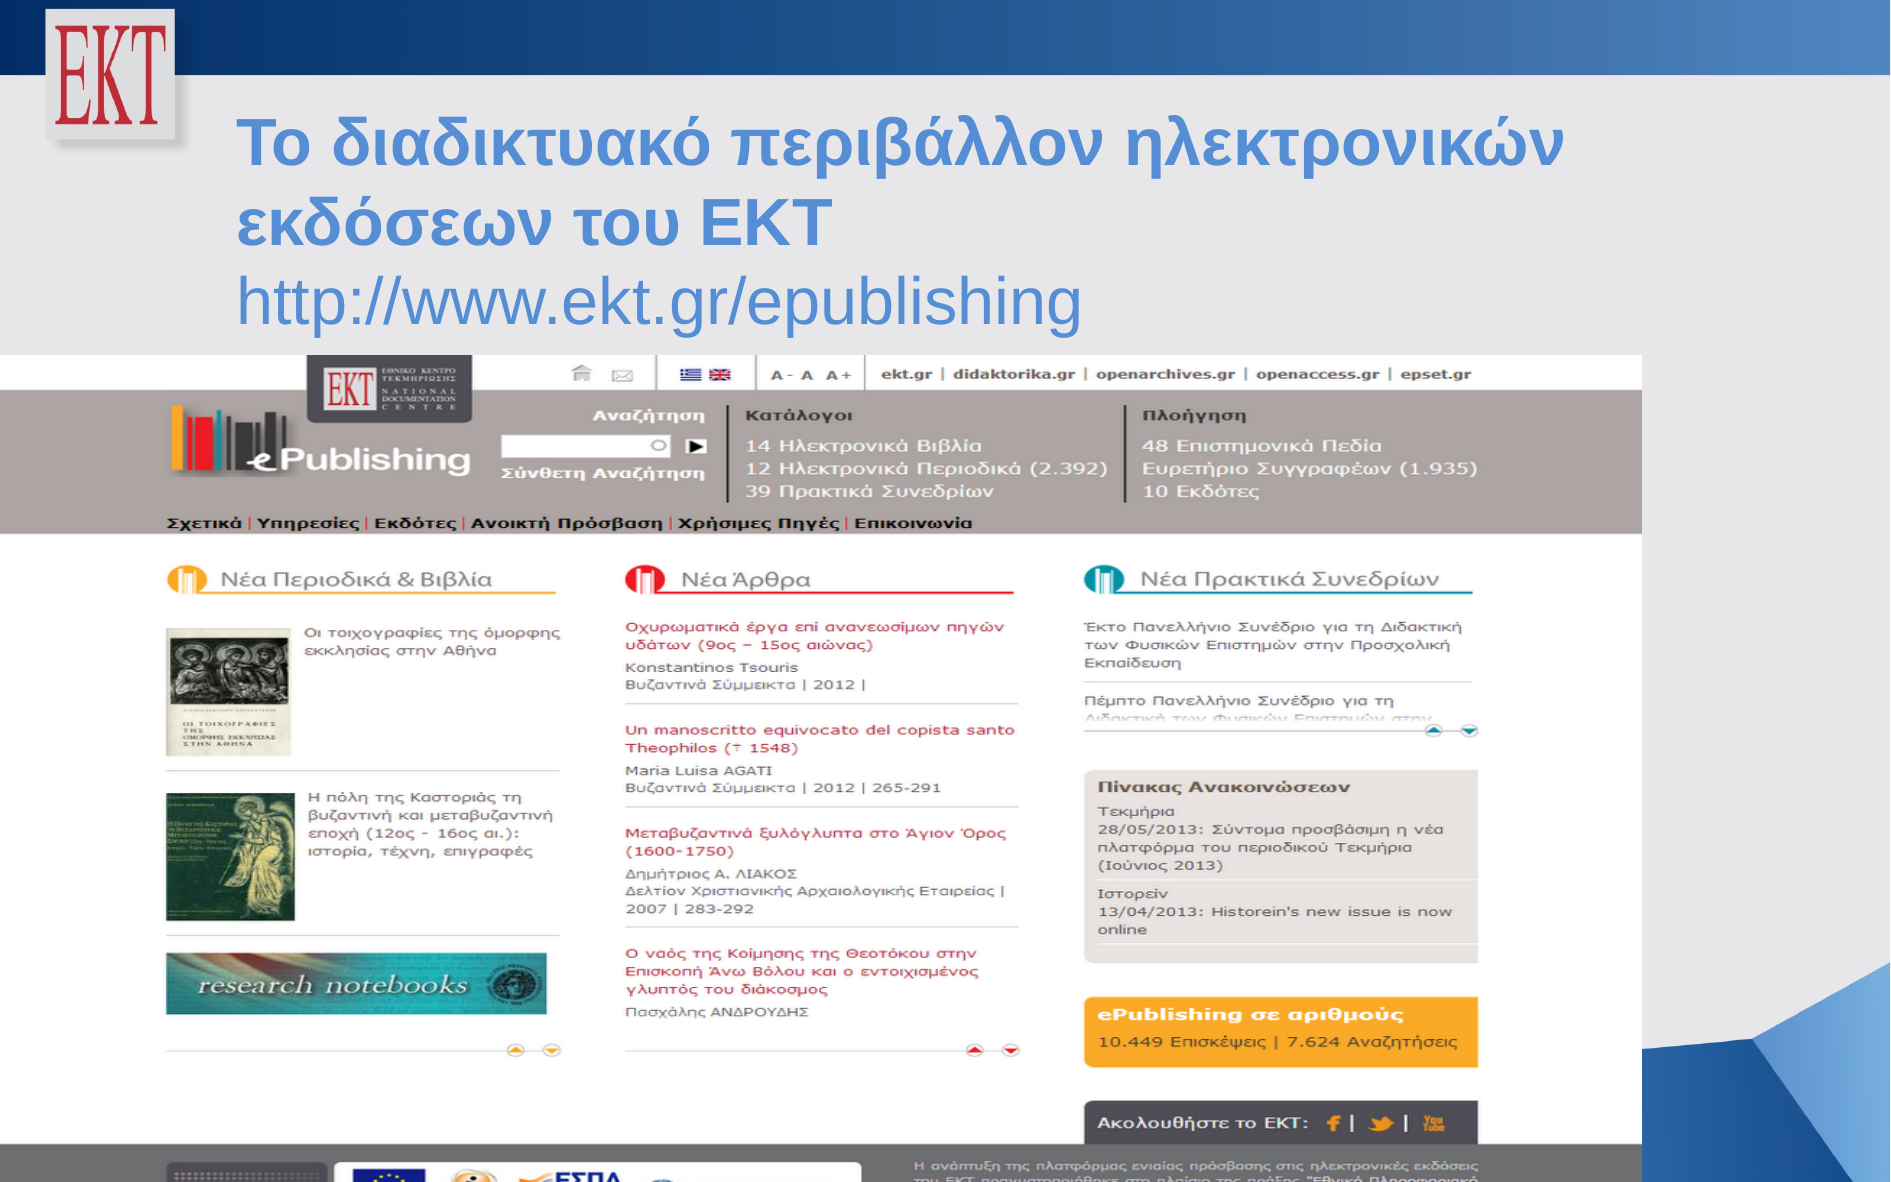

# Το διαδικτυακό περιβάλλον ηλεκτρονικών εκδόσεων του ΕΚΤ http://www.ekt.gr/epublishing